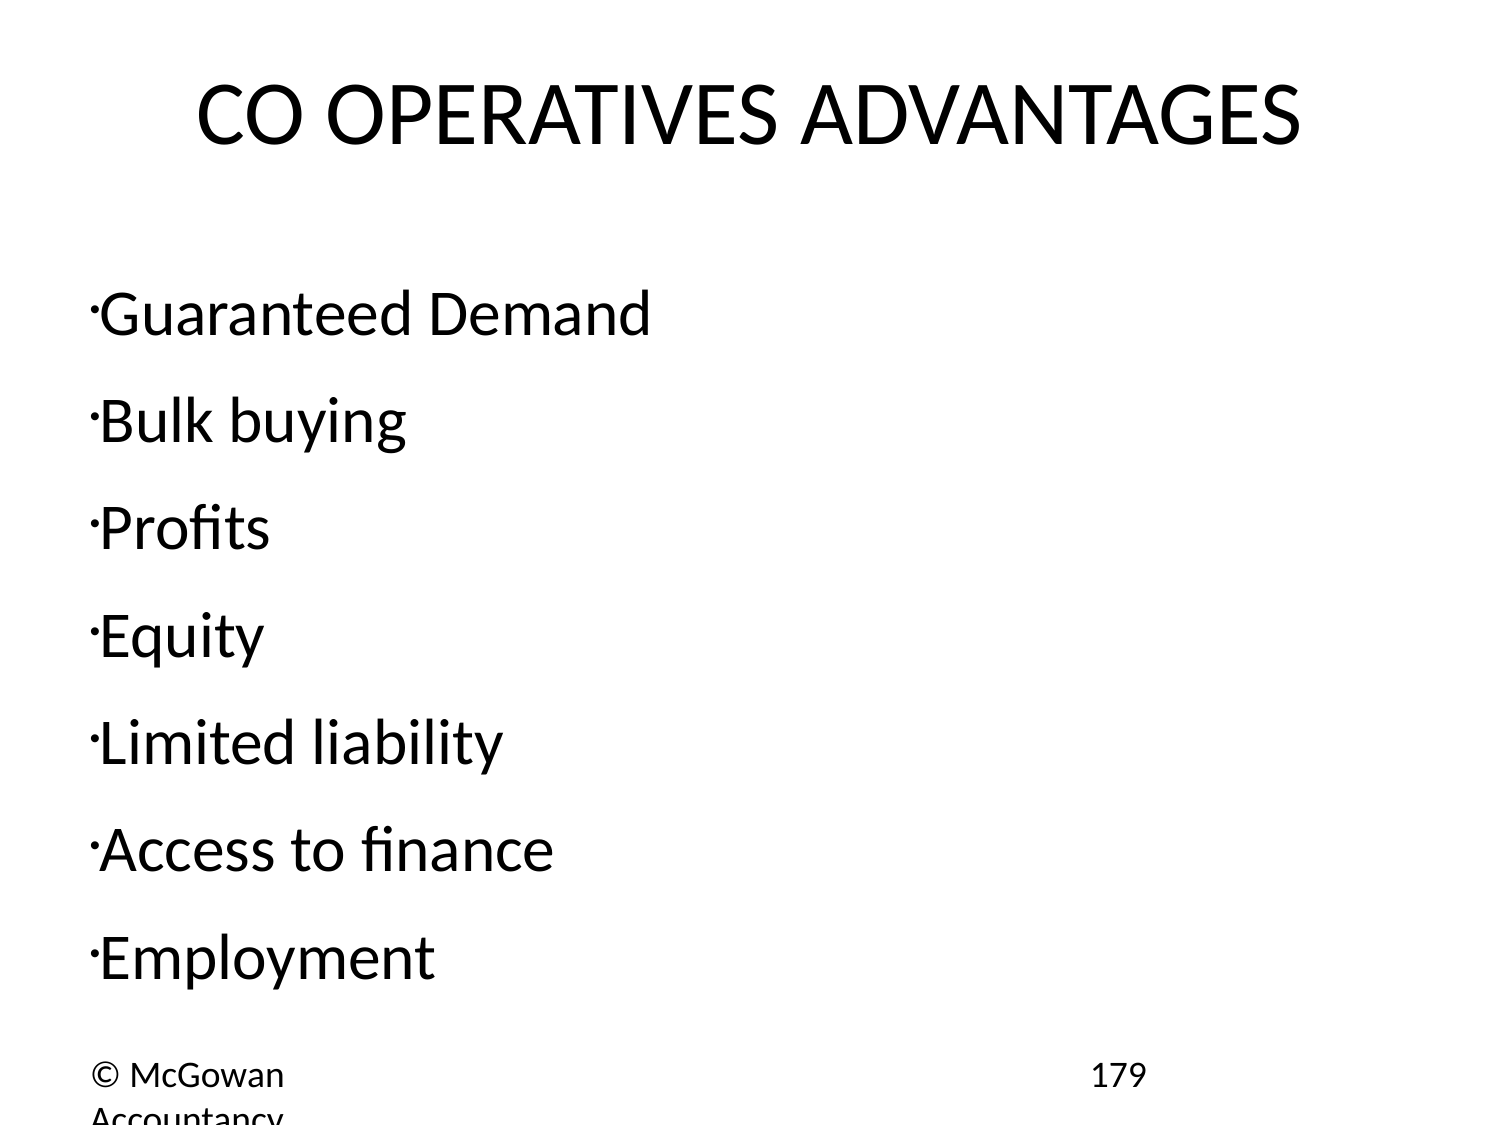

# CO OPERATIVES ADVANTAGES
Guaranteed Demand
Bulk buying
Profits
Equity
Limited liability
Access to finance
Employment
© McGowan Accountancy Services
179